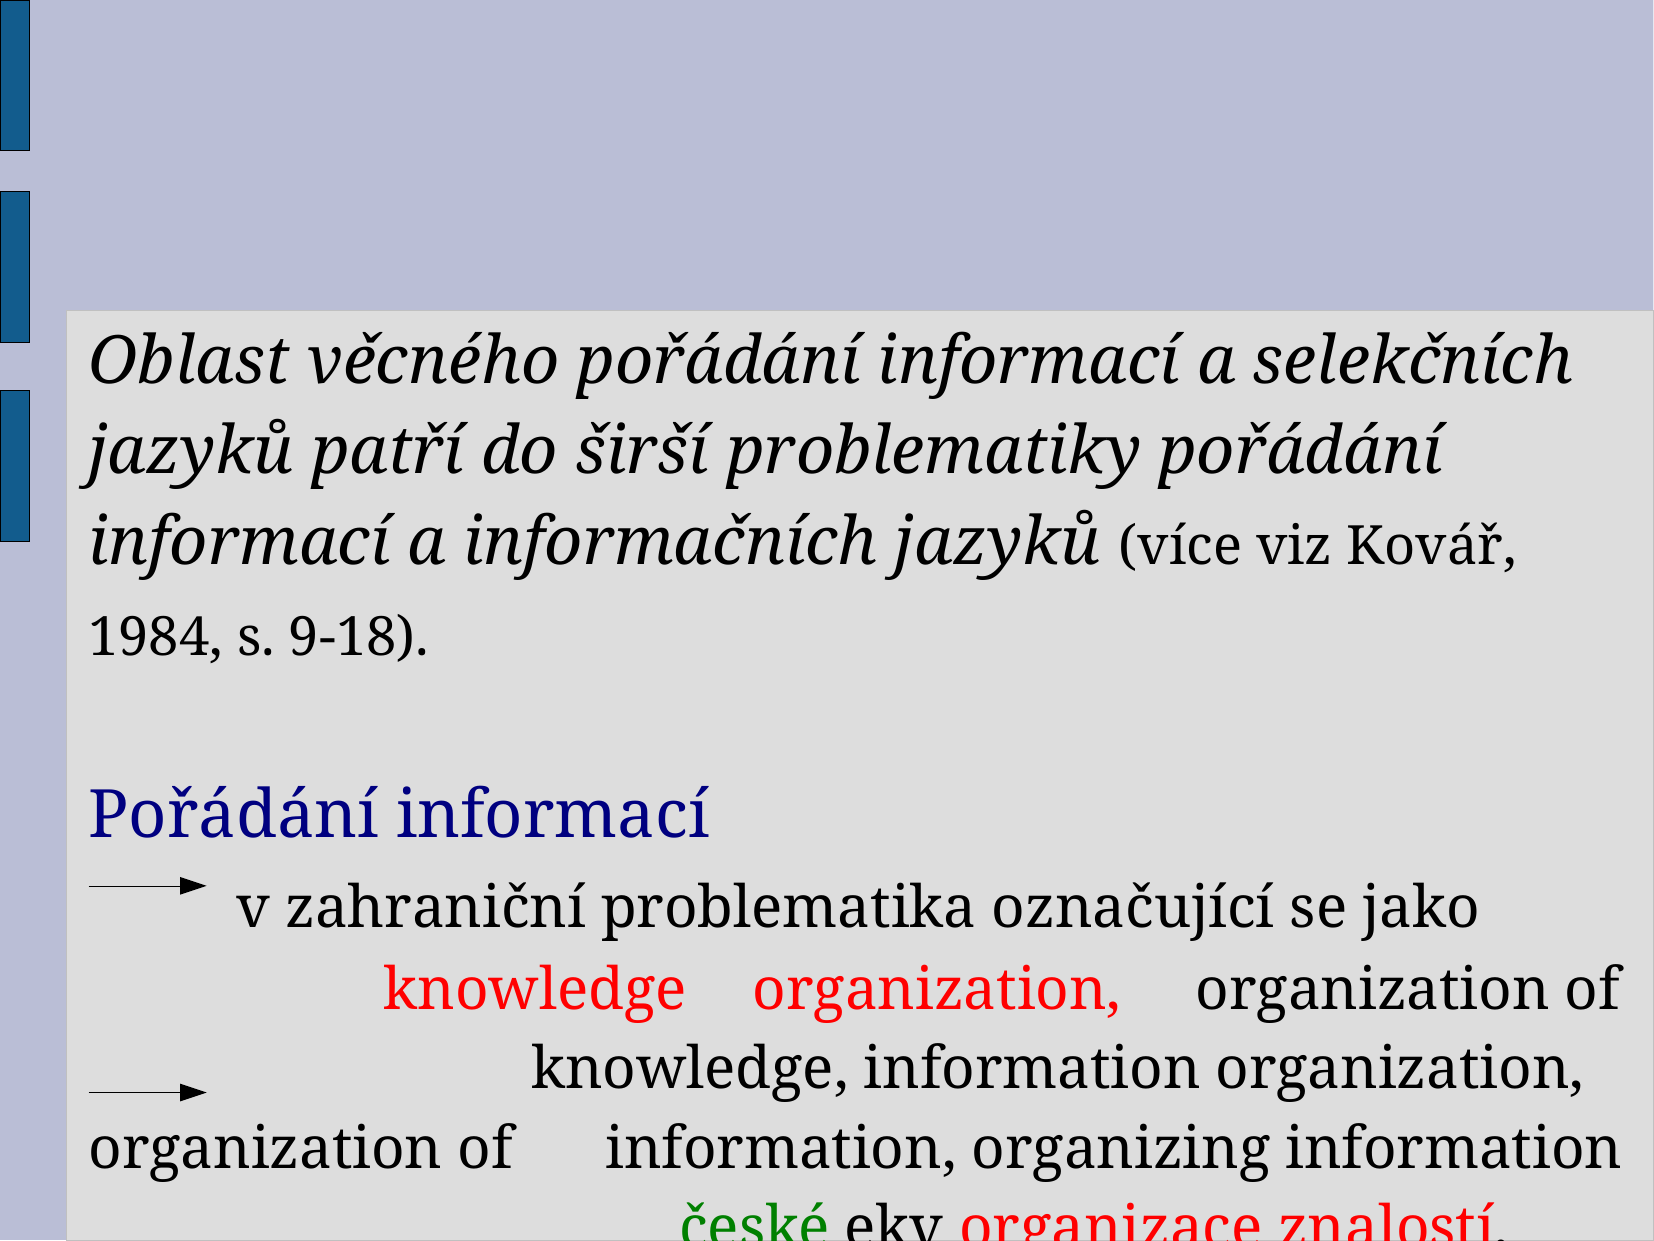

# Oblast věcného pořádání informací a selekčních jazyků patří do širší problematiky pořádání informací a informačních jazyků (více viz Kovář, 1984, s. 9-18).
Pořádání informací
 		v zahraniční problematika označující se jako 					knowledge 	organization, 	organization of 						knowledge, information organization, organization of 		information, organizing information								české ekv organizace znalostí, organizace poznání 			pořádání znalostí, pořádání informací